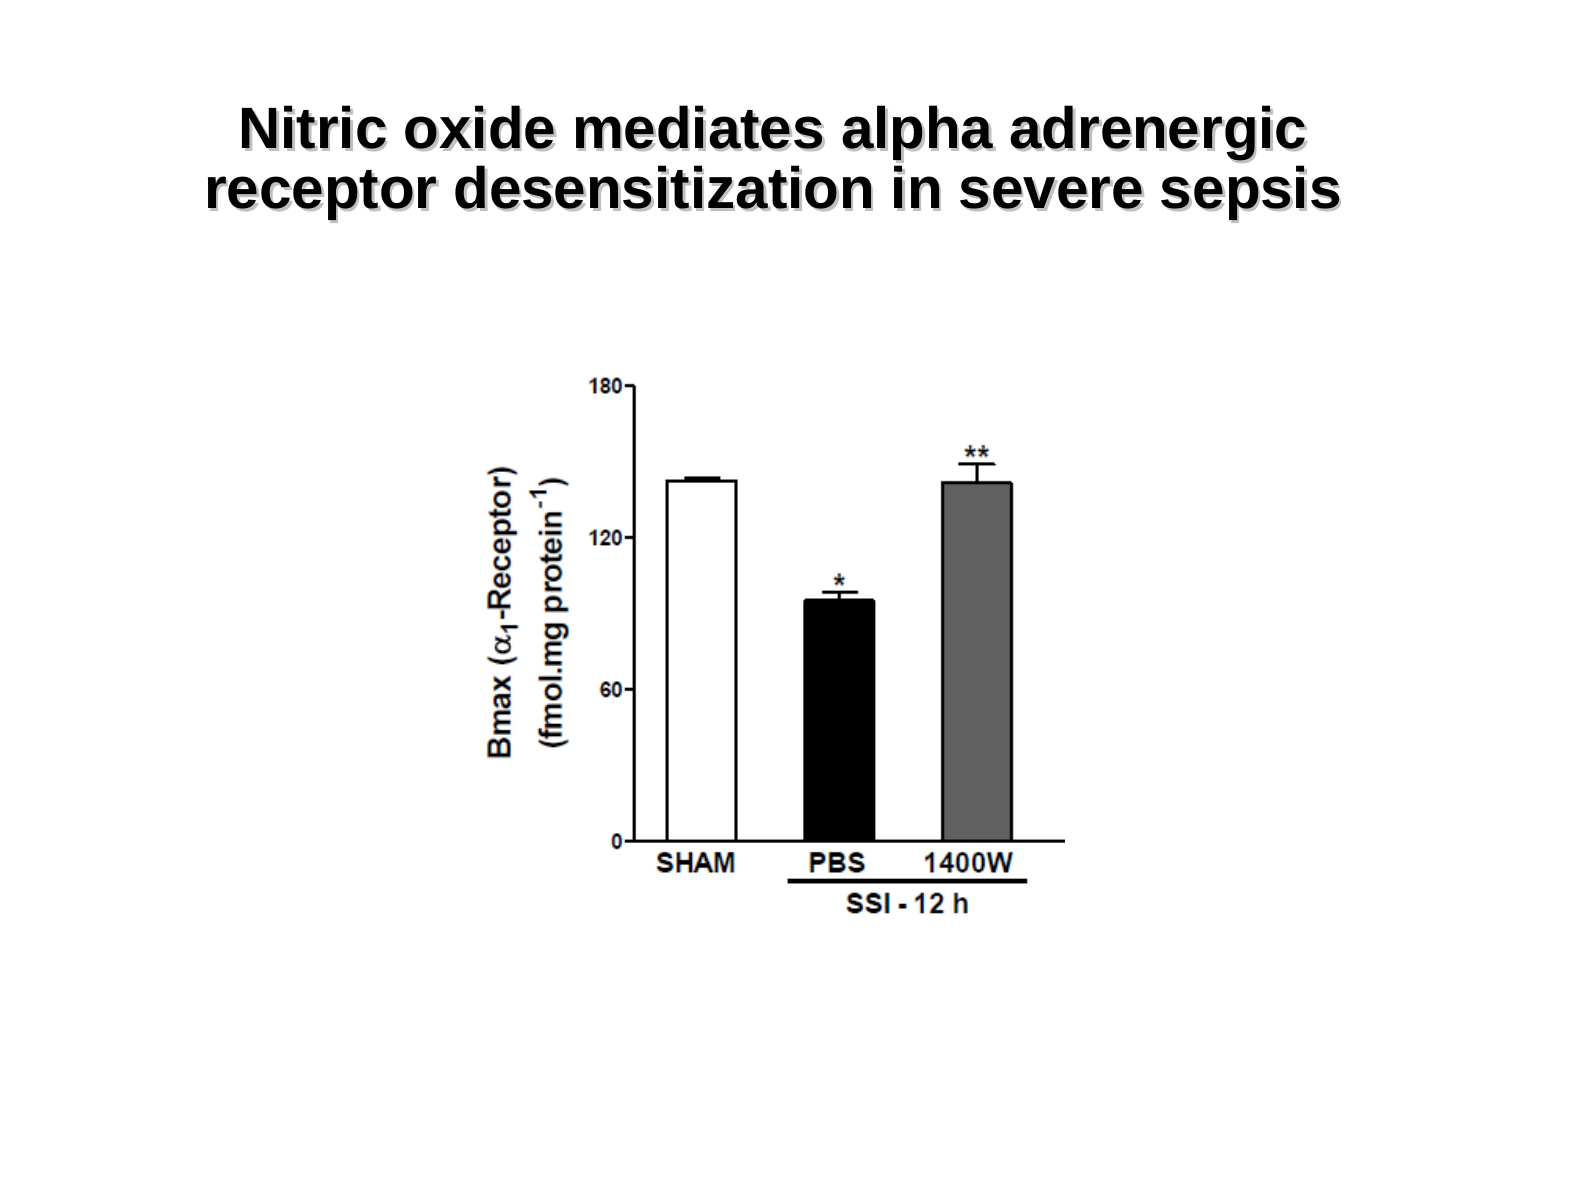

Nitric oxide mediates alpha adrenergic receptor desensitization in severe sepsis